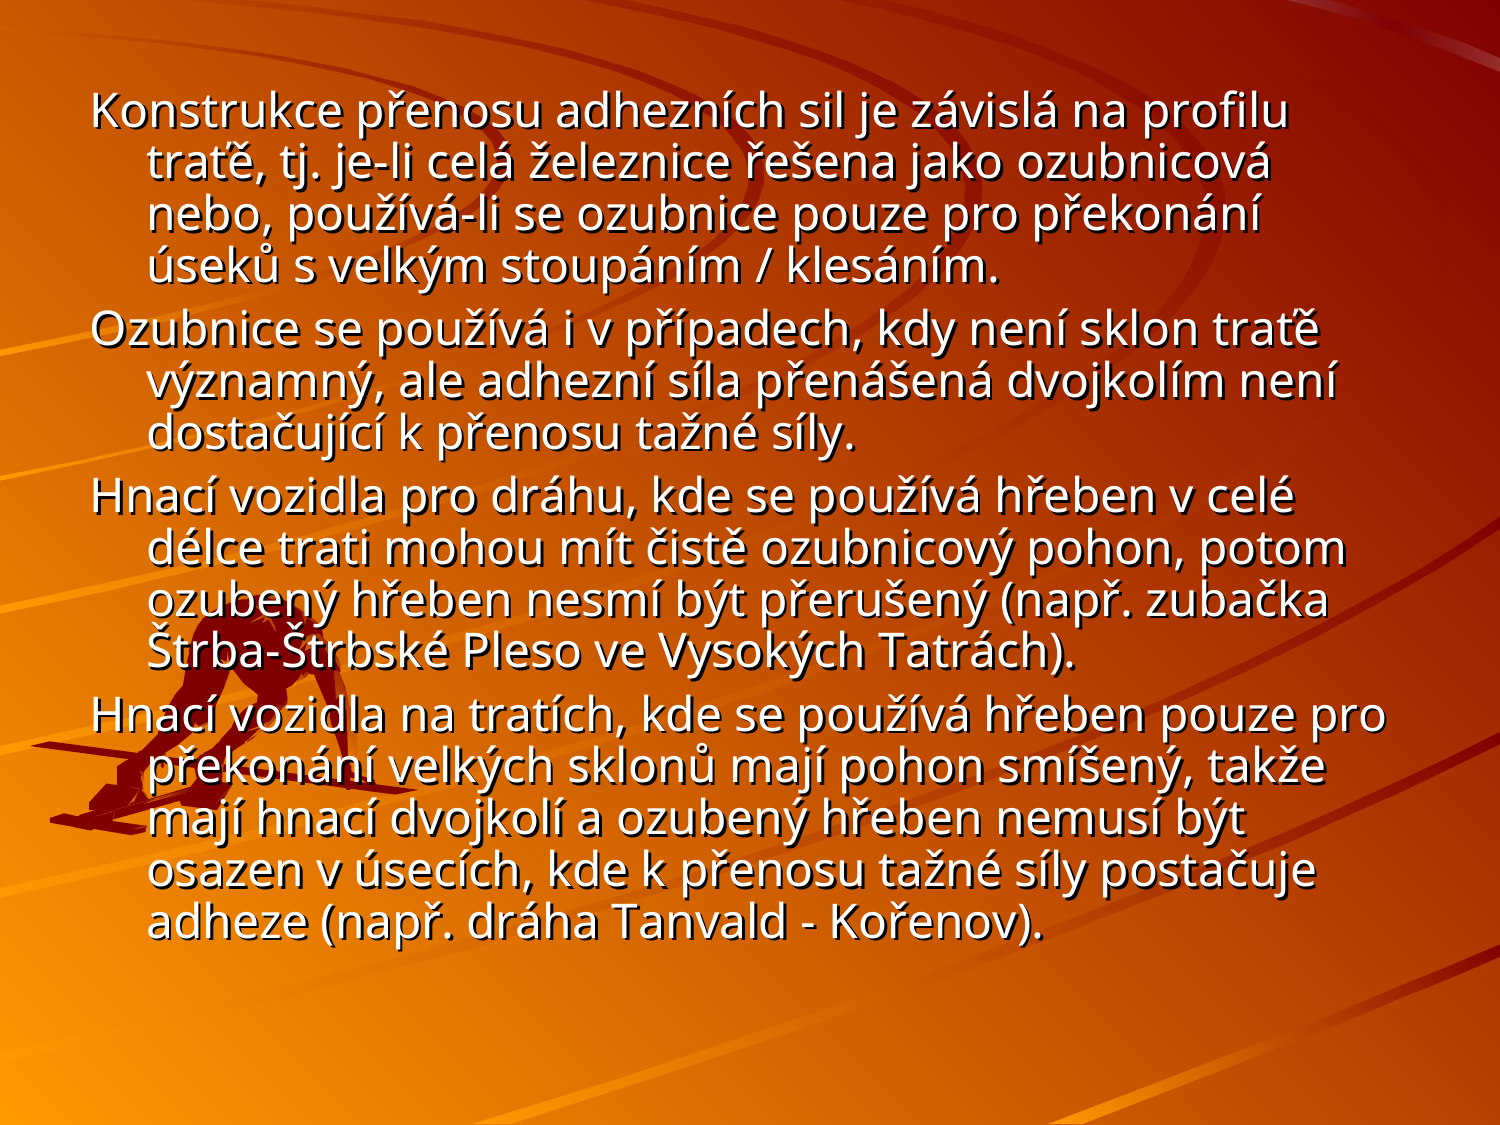

# Konstrukce přenosu adhezních sil je závislá na profilu traťě, tj. je-li celá železnice řešena jako ozubnicová nebo, používá-li se ozubnice pouze pro překonání úseků s velkým stoupáním / klesáním.
Ozubnice se používá i v případech, kdy není sklon traťě významný, ale adhezní síla přenášená dvojkolím není dostačující k přenosu tažné síly.
Hnací vozidla pro dráhu, kde se používá hřeben v celé délce trati mohou mít čistě ozubnicový pohon, potom ozubený hřeben nesmí být přerušený (např. zubačka Štrba-Štrbské Pleso ve Vysokých Tatrách).
Hnací vozidla na tratích, kde se používá hřeben pouze pro překonání velkých sklonů mají pohon smíšený, takže mají hnací dvojkolí a ozubený hřeben nemusí být osazen v úsecích, kde k přenosu tažné síly postačuje adheze (např. dráha Tanvald - Kořenov).